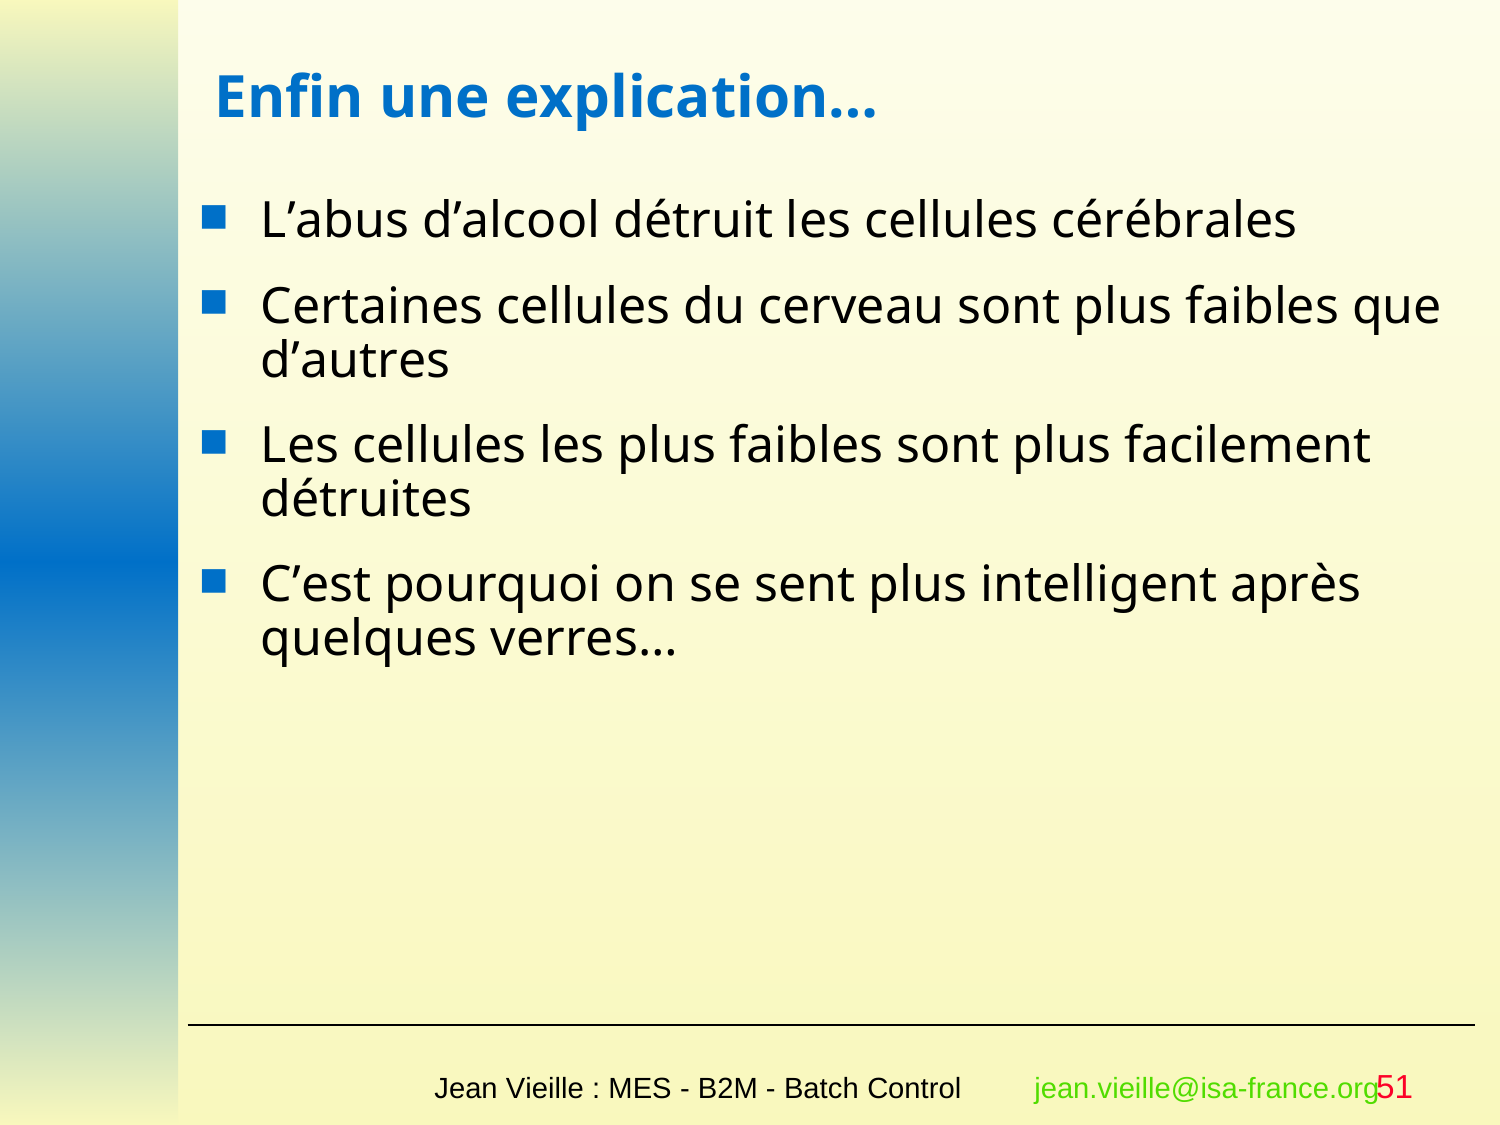

# Enfin une explication…
L’abus d’alcool détruit les cellules cérébrales
Certaines cellules du cerveau sont plus faibles que d’autres
Les cellules les plus faibles sont plus facilement détruites
C’est pourquoi on se sent plus intelligent après quelques verres…